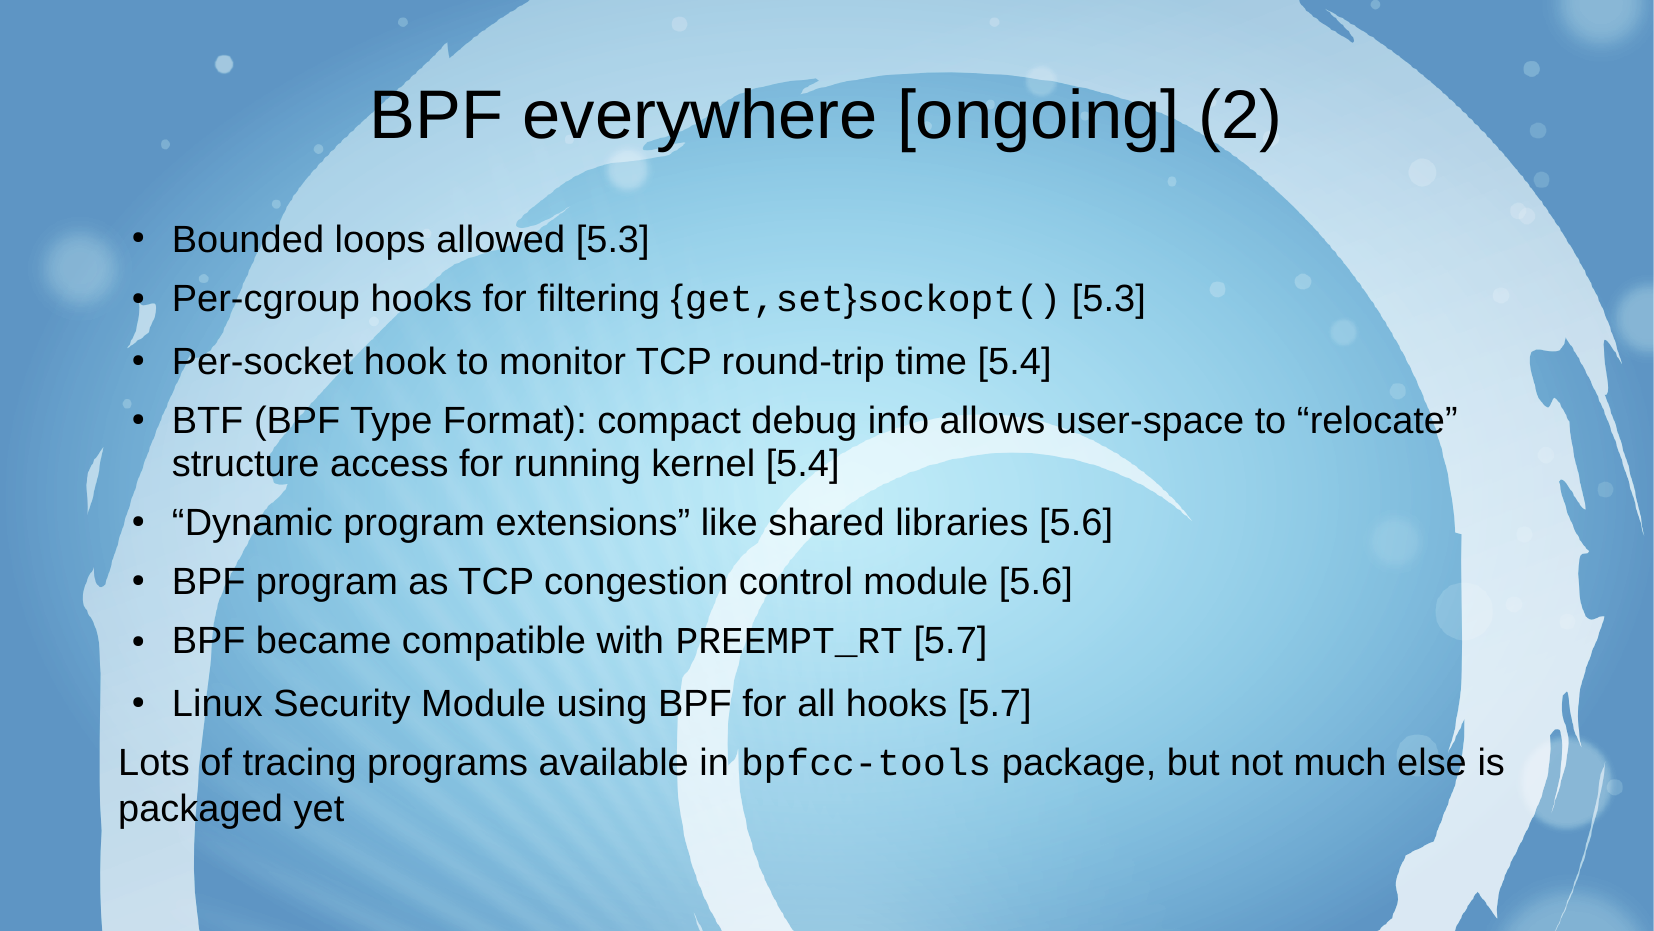

# BPF everywhere [ongoing] (2)
Bounded loops allowed [5.3]
Per-cgroup hooks for filtering {get,set}sockopt() [5.3]
Per-socket hook to monitor TCP round-trip time [5.4]
BTF (BPF Type Format): compact debug info allows user-space to “relocate” structure access for running kernel [5.4]
“Dynamic program extensions” like shared libraries [5.6]
BPF program as TCP congestion control module [5.6]
BPF became compatible with PREEMPT_RT [5.7]
Linux Security Module using BPF for all hooks [5.7]
Lots of tracing programs available in bpfcc-tools package, but not much else is packaged yet